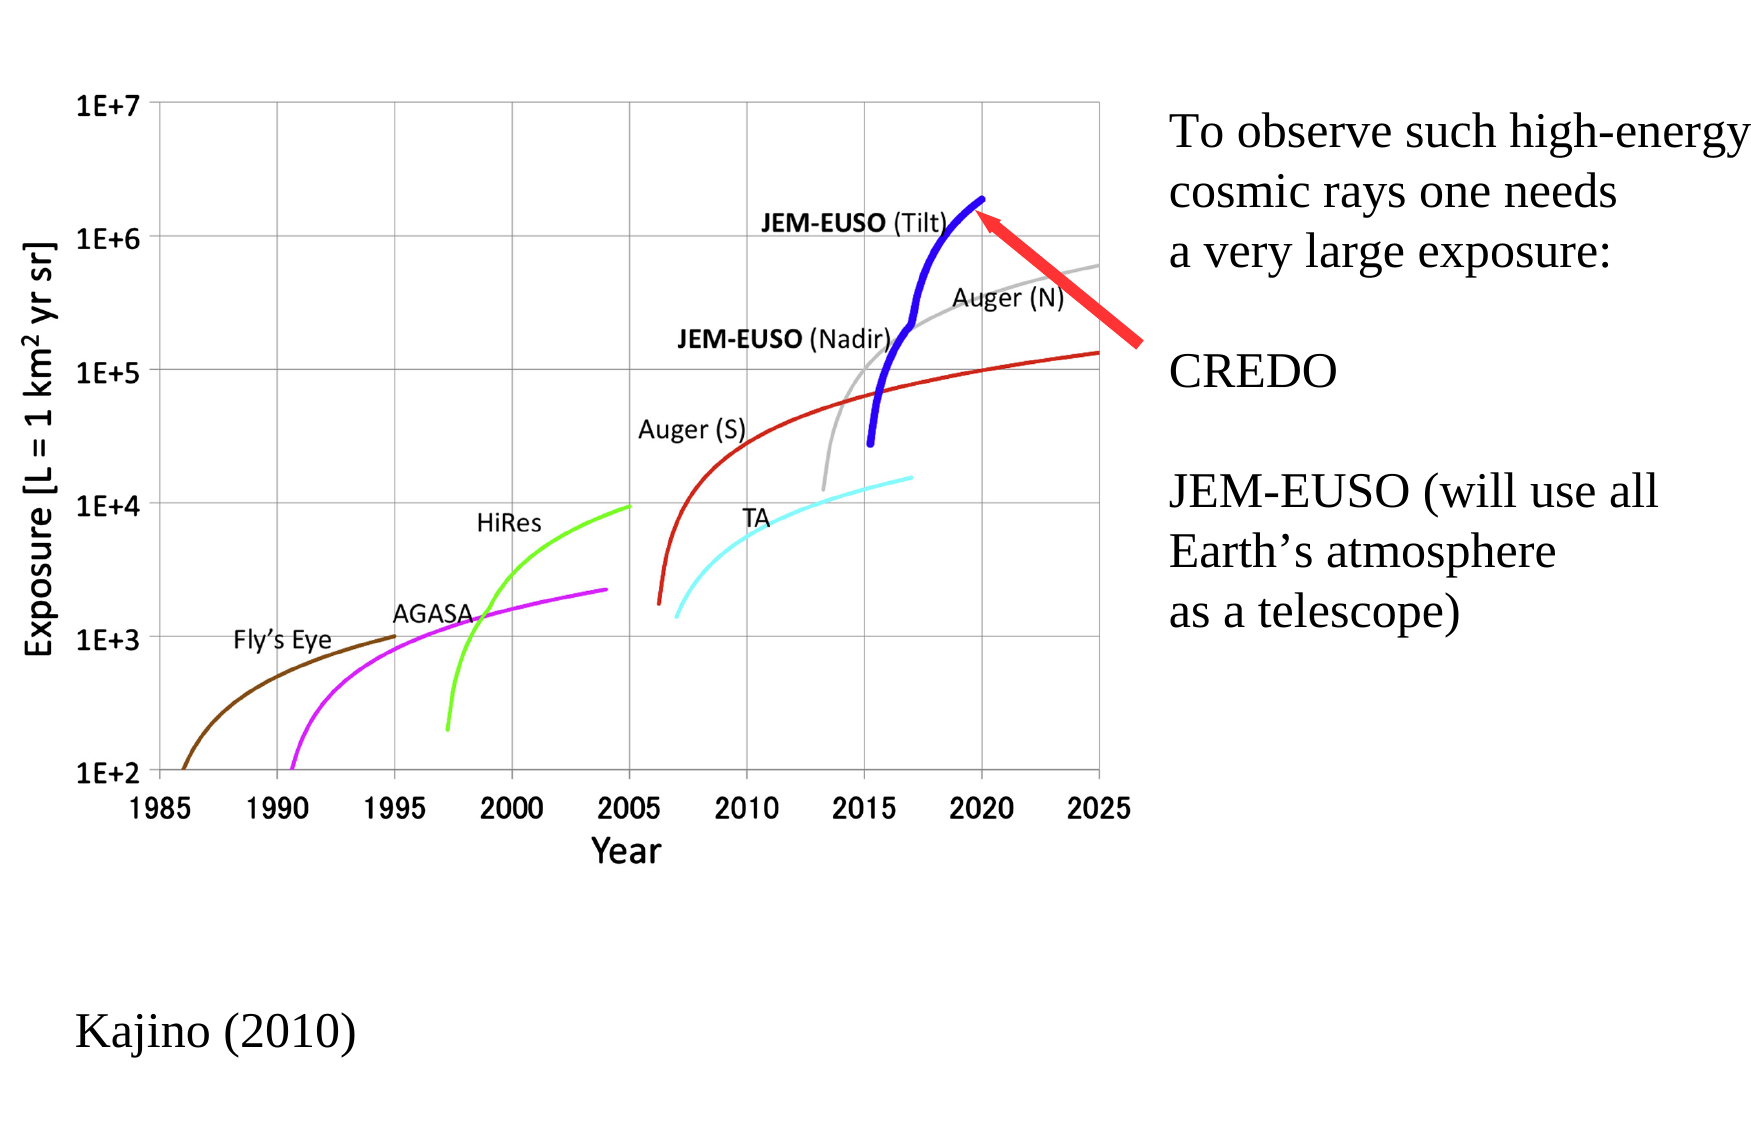

To observe such high-energy
cosmic rays one needs
a very large exposure:
CREDO
JEM-EUSO (will use all
Earth’s atmosphere
as a telescope)
Kajino (2010)